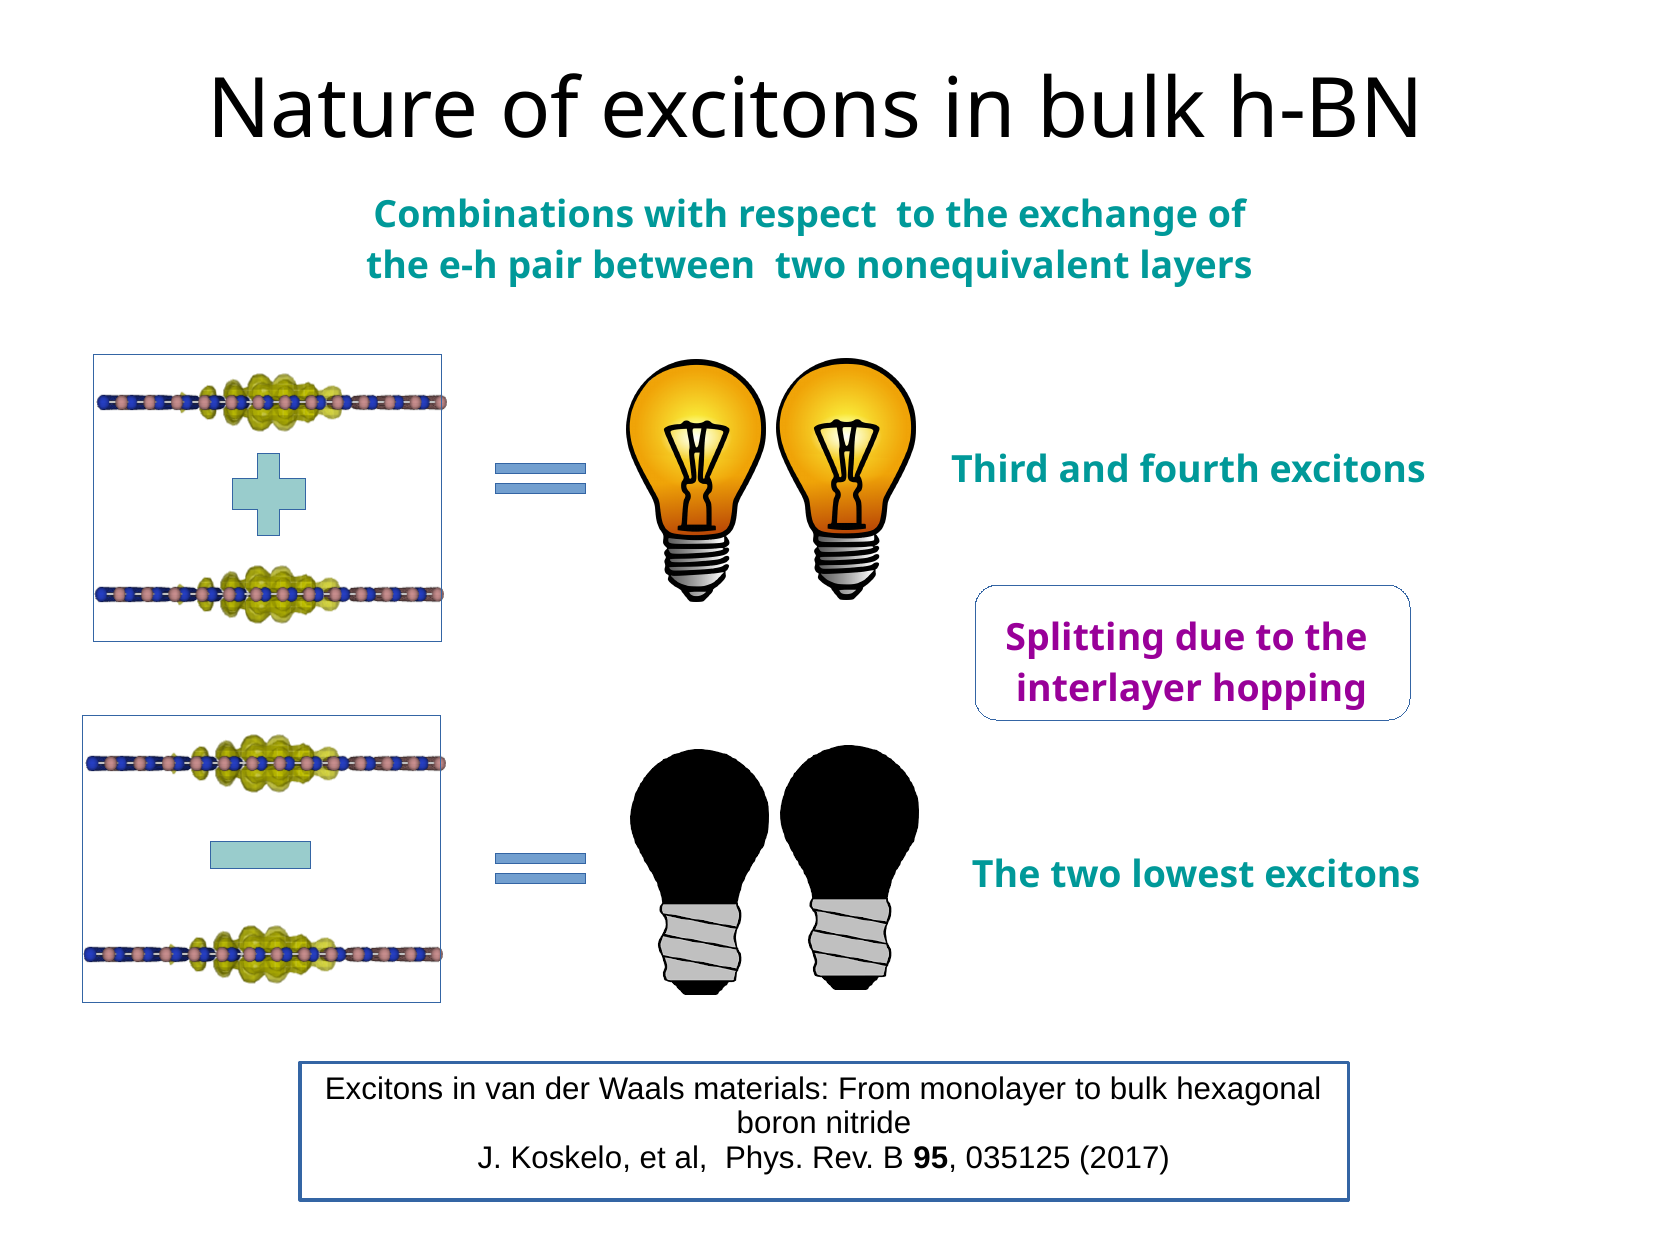

# Nature of excitons in bulk h-BN
Combinations with respect to the exchange of the e-h pair between two nonequivalent layers
Third and fourth excitons
Splitting due to the
interlayer hopping
The two lowest excitons
Excitons in van der Waals materials: From monolayer to bulk hexagonal boron nitride
J. Koskelo, et al, Phys. Rev. B 95, 035125 (2017)